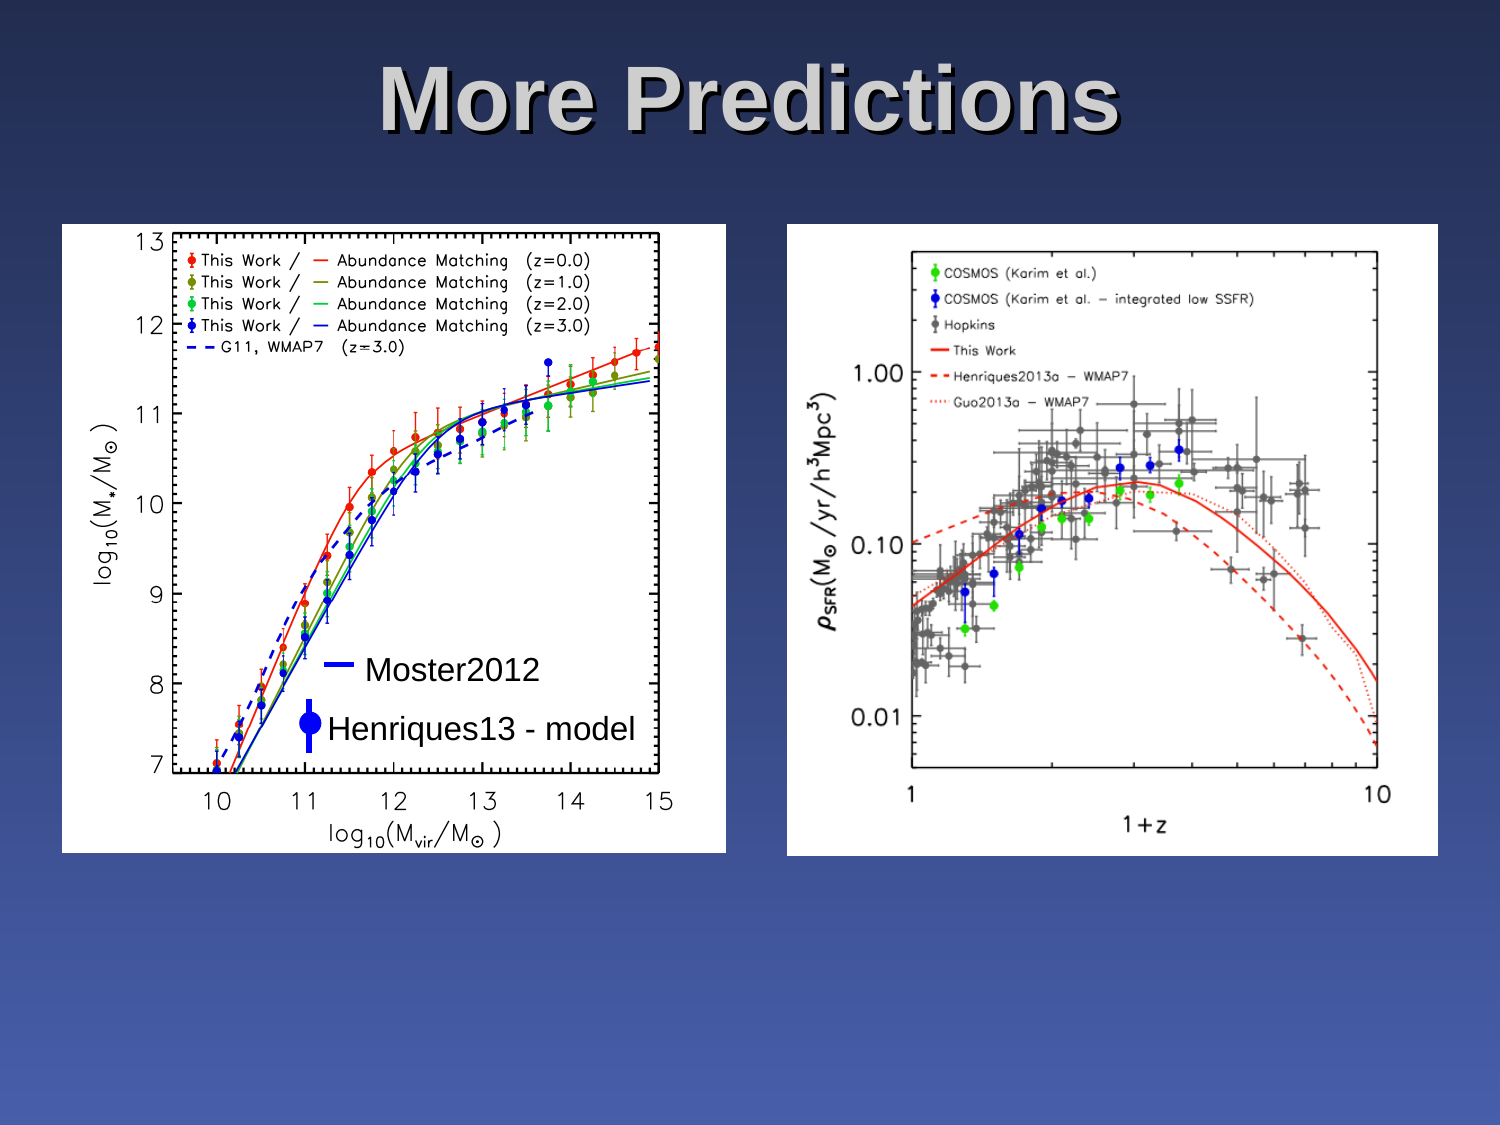

# More Predictions
Moster2012
Henriques13 - model